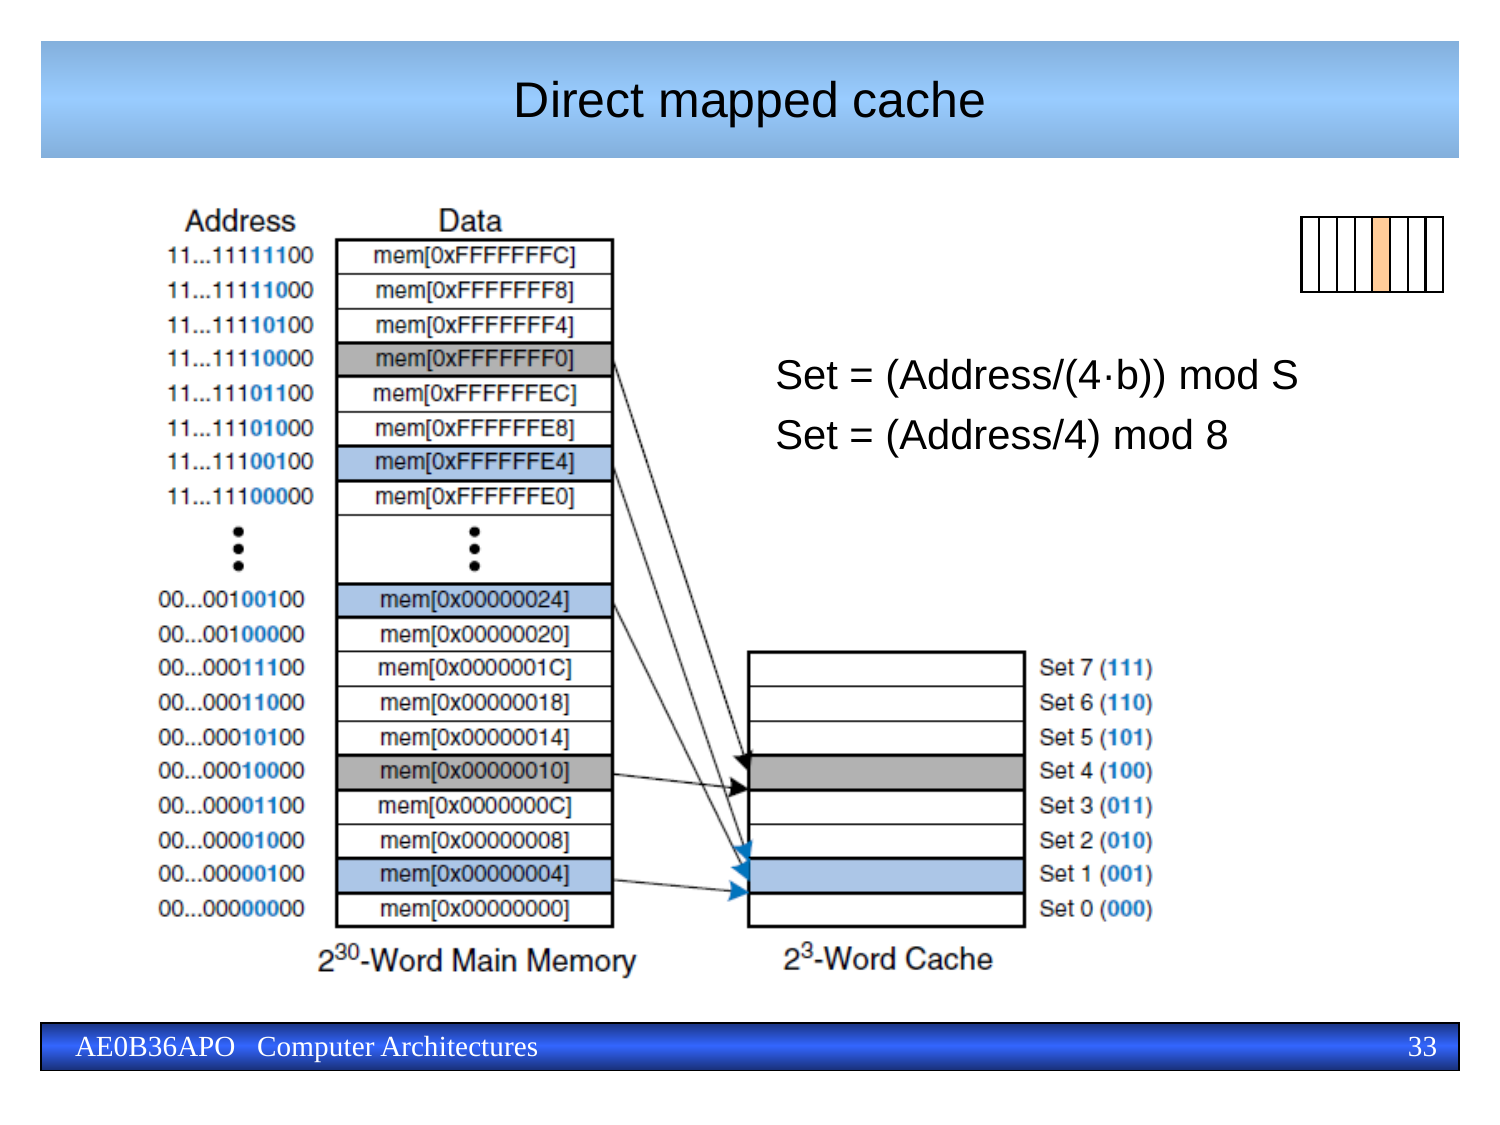

# Direct mapped cache
| | | | | | | | |
| --- | --- | --- | --- | --- | --- | --- | --- |
| | | | | | | | |
| | | | | | | | |
Set = (Address/(4·b)) mod S
Set = (Address/4) mod 8
AE0B36APO Computer Architectures
33